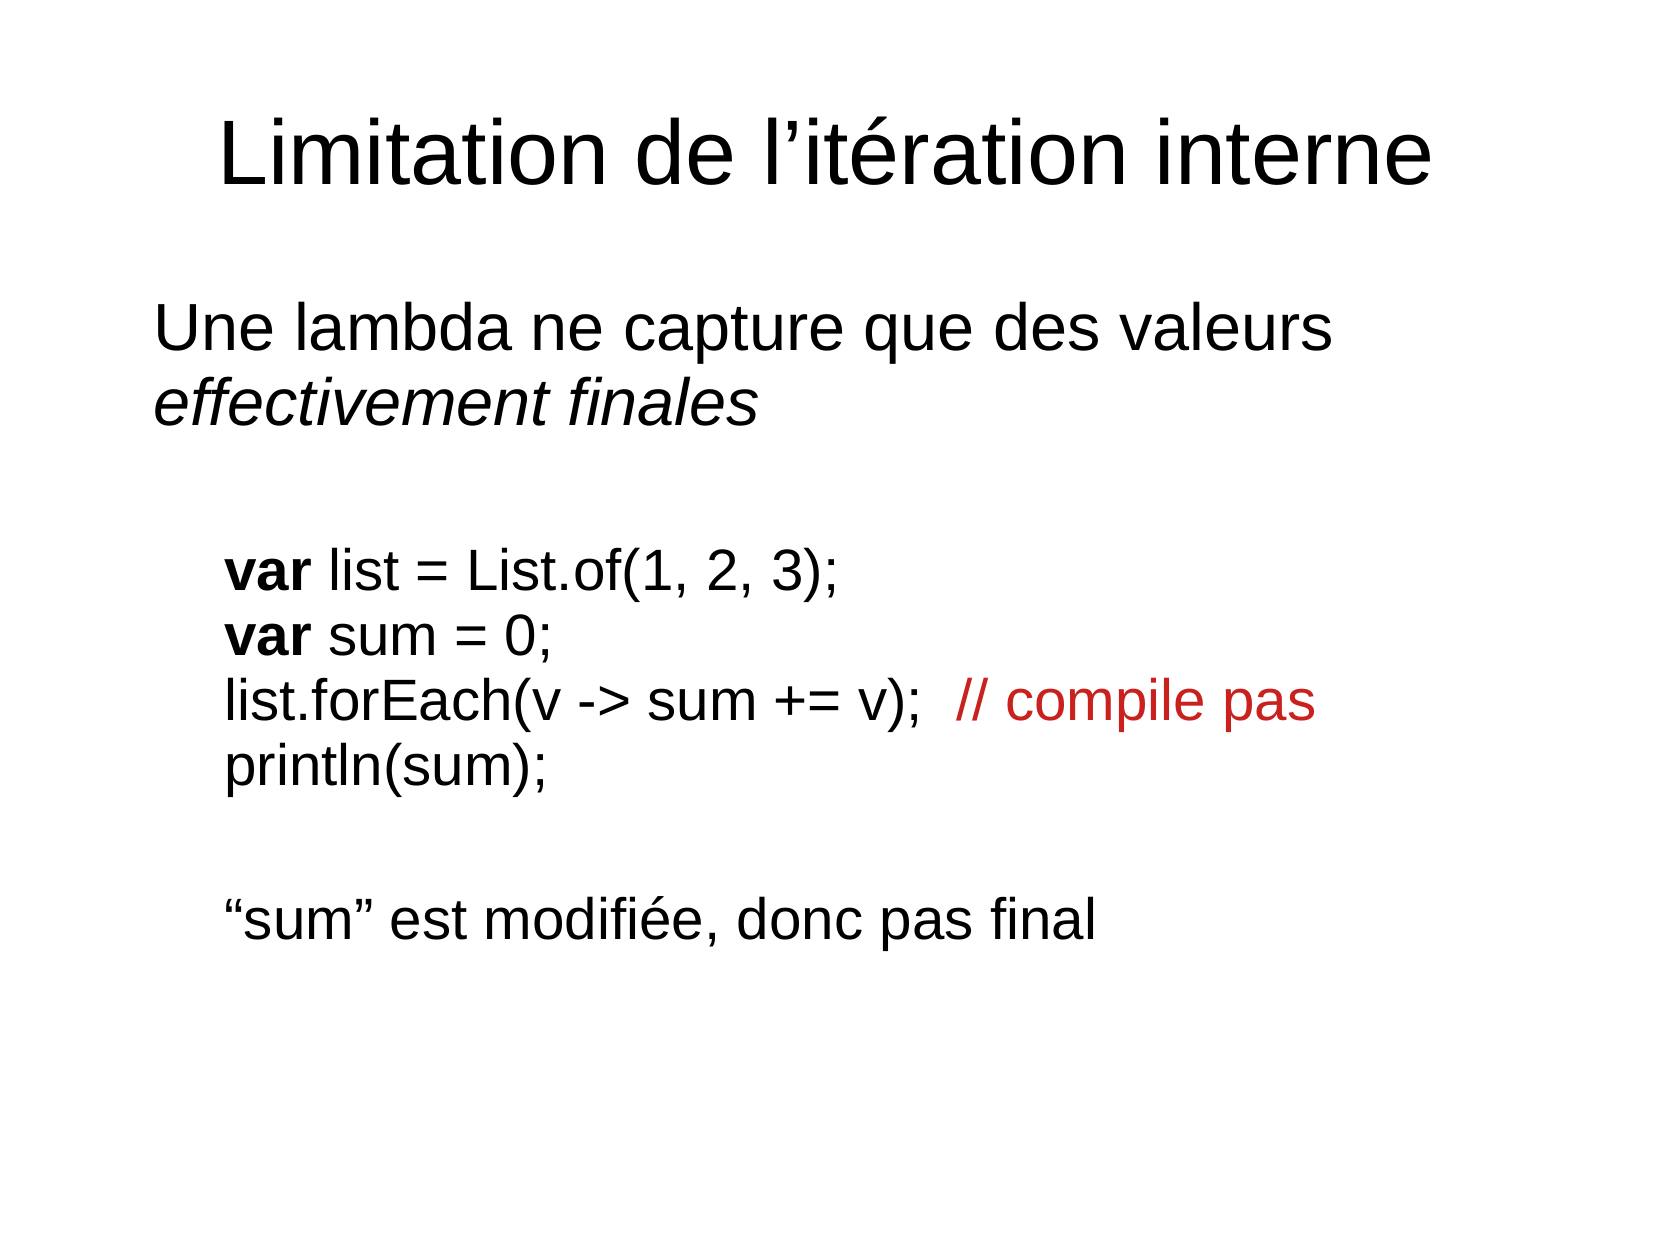

# Limitation de l’itération interne
Une lambda ne capture que des valeurs effectivement finales
var list = List.of(1, 2, 3);
var sum = 0;
list.forEach(v -> sum += v); // compile pas
println(sum);
“sum” est modifiée, donc pas final